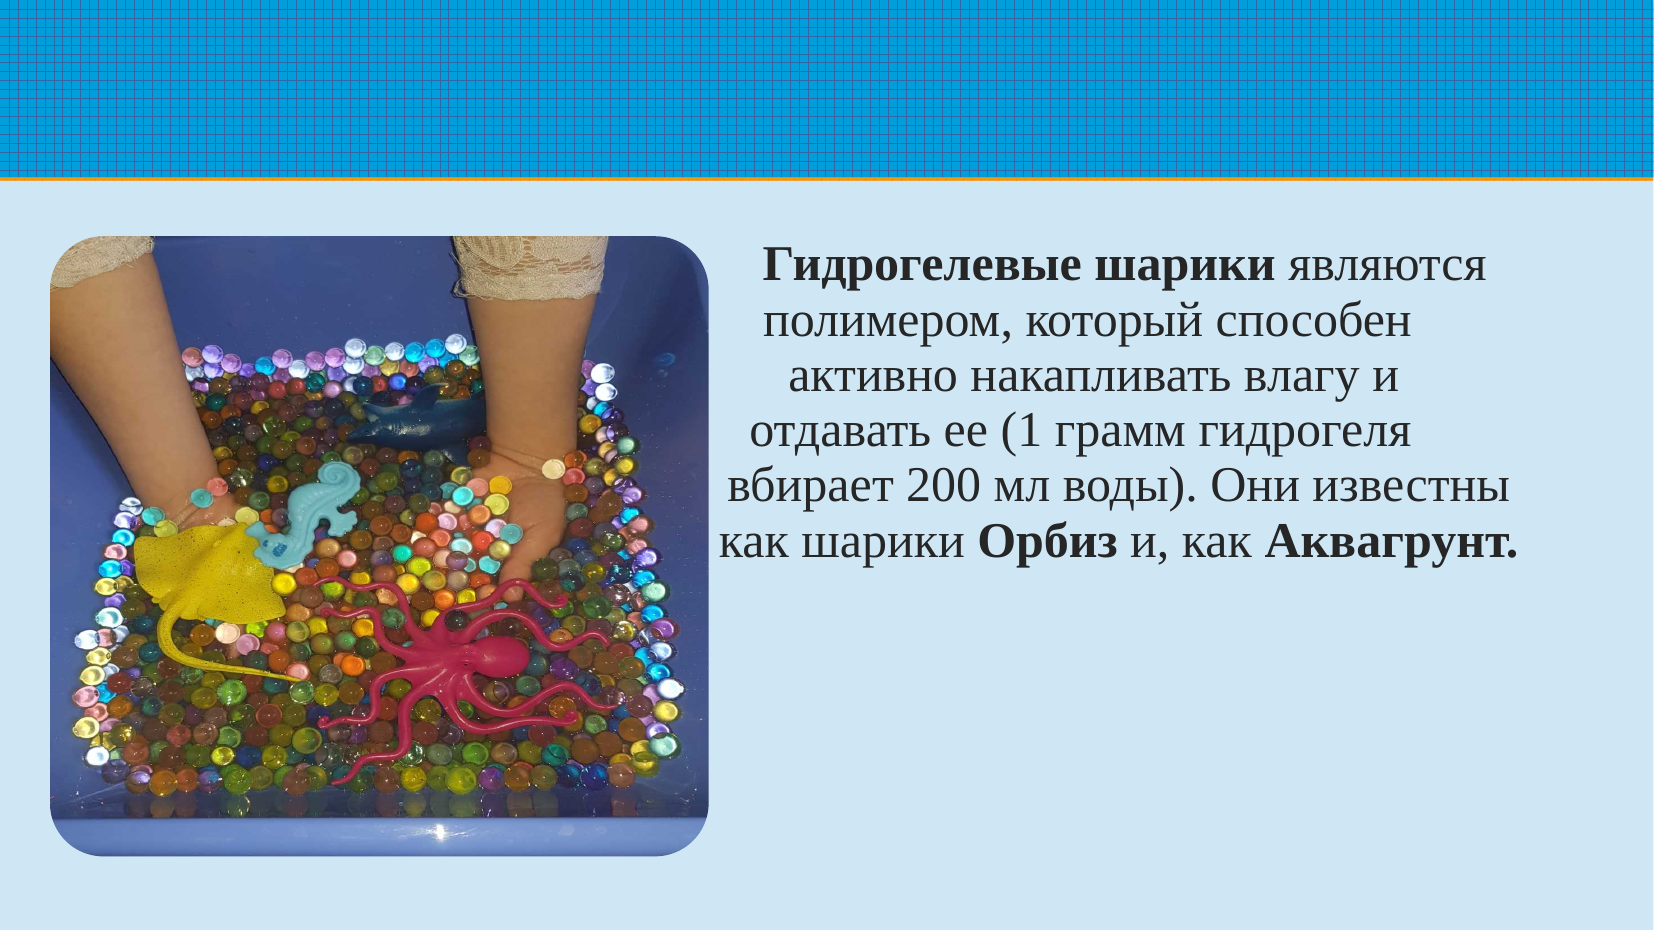

# Гидрогелевые шарики являются полимером, который способен активно накапливать влагу и отдавать ее (1 грамм гидрогеля вбирает 200 мл воды). Они известны как шарики Орбиз и, как Аквагрунт.